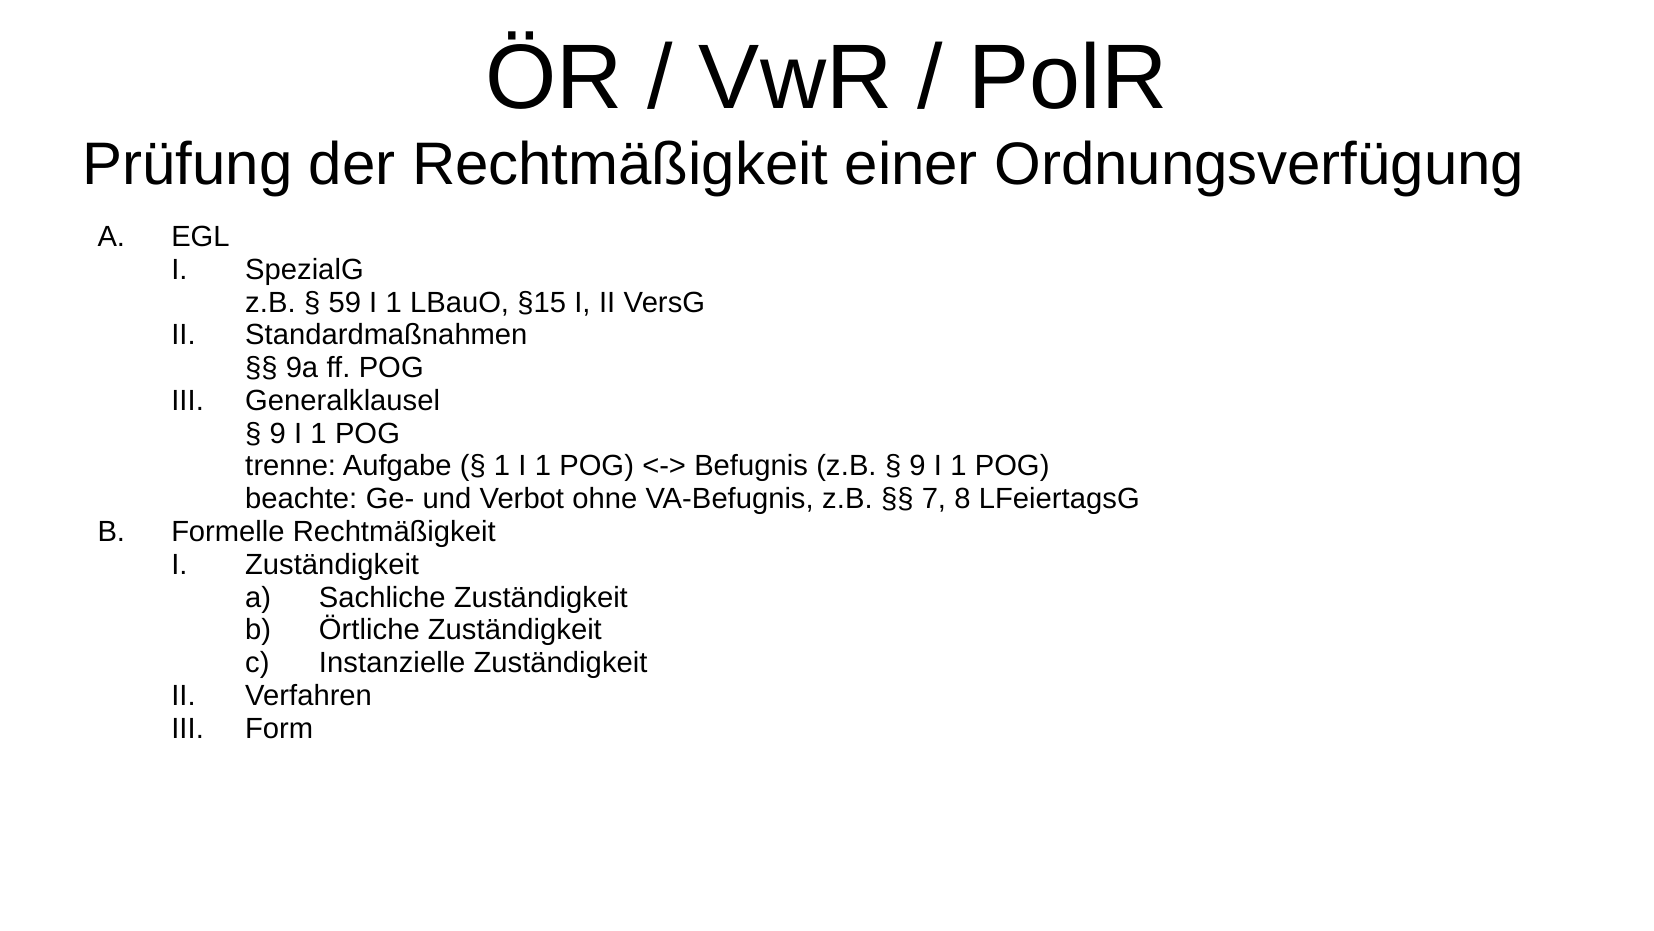

# ÖR / VwR / PolR
Prüfung der Rechtmäßigkeit einer Ordnungsverfügung
A.	EGL
	I.	SpezialG
		z.B. § 59 I 1 LBauO, §15 I, II VersG
	II.	Standardmaßnahmen
		§§ 9a ff. POG
	III.	Generalklausel
		§ 9 I 1 POG
		trenne: Aufgabe (§ 1 I 1 POG) <-> Befugnis (z.B. § 9 I 1 POG)
		beachte: Ge- und Verbot ohne VA-Befugnis, z.B. §§ 7, 8 LFeiertagsG
B.	Formelle Rechtmäßigkeit
	I.	Zuständigkeit
		a)	Sachliche Zuständigkeit
		b)	Örtliche Zuständigkeit
		c)	Instanzielle Zuständigkeit
	II.	Verfahren
	III.	Form